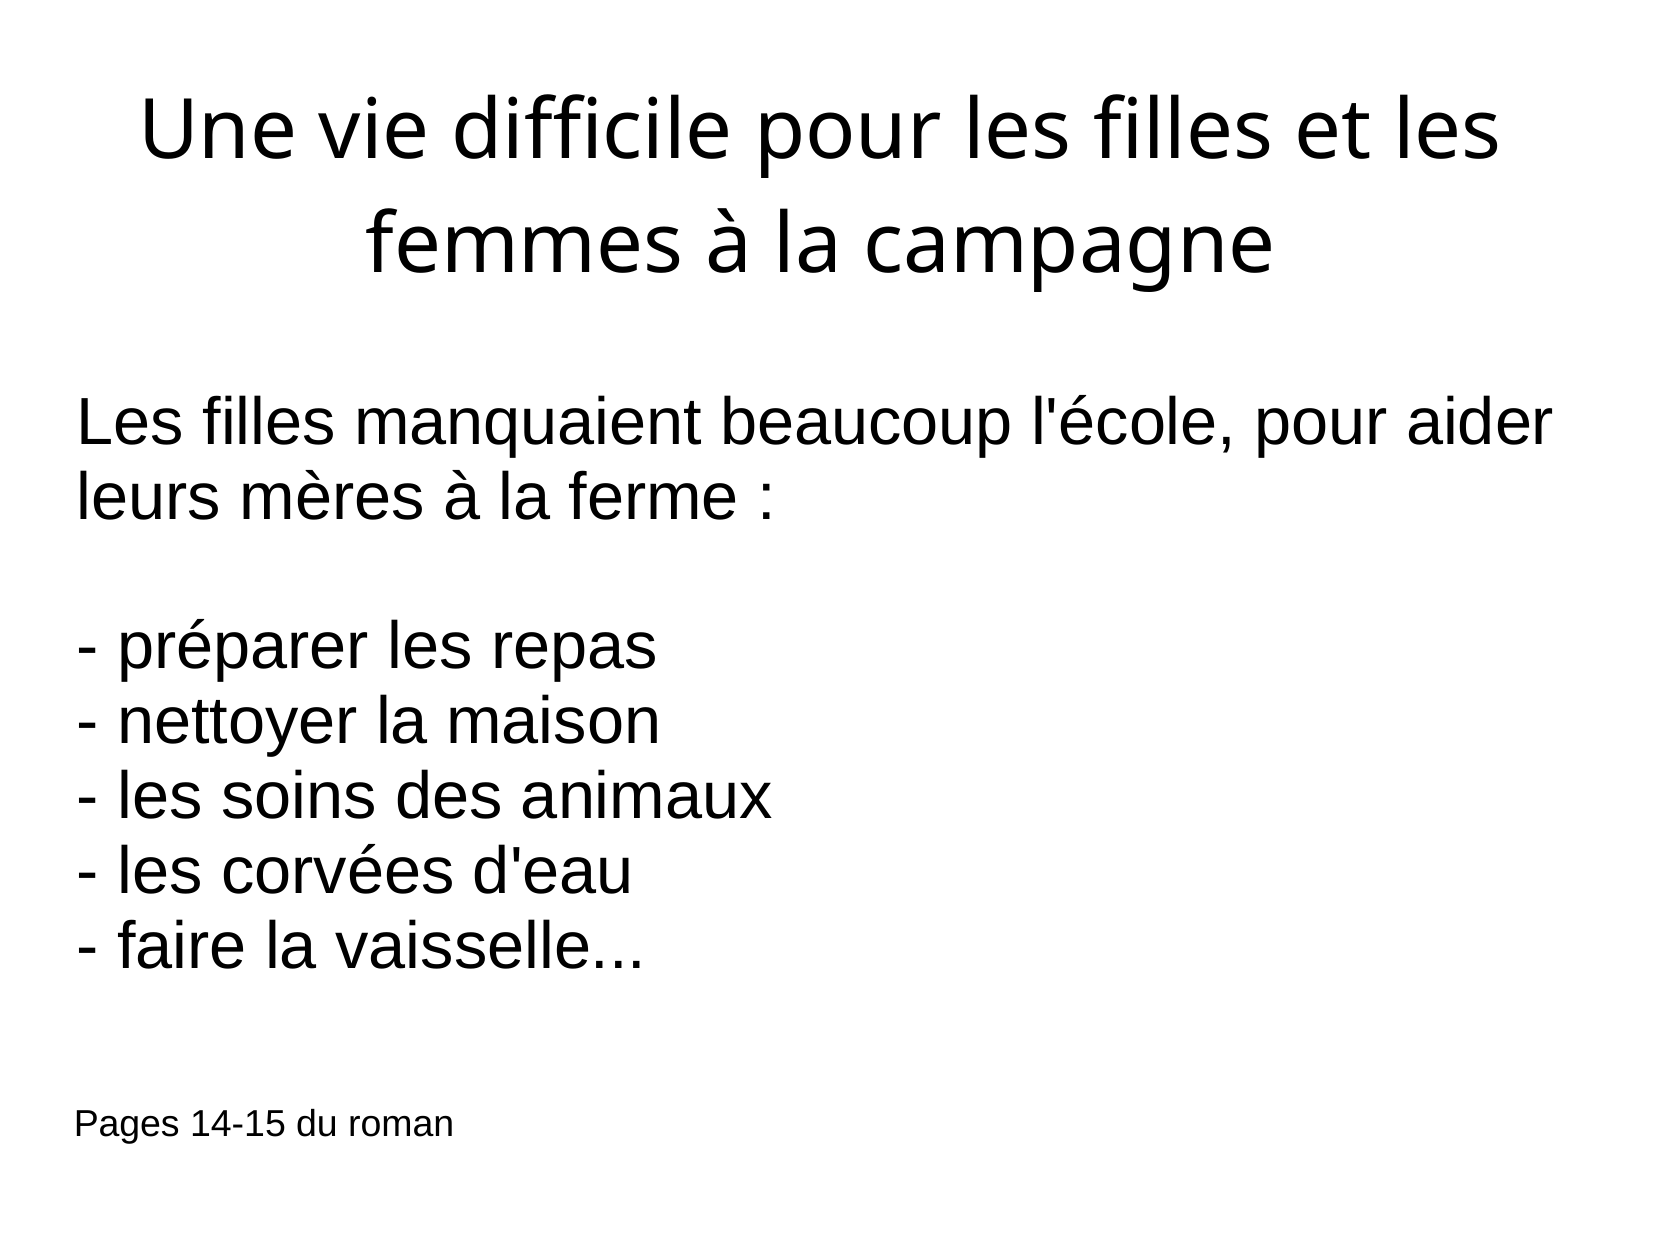

# Une vie difficile pour les filles et les femmes à la campagne
Les filles manquaient beaucoup l'école, pour aider leurs mères à la ferme :
- préparer les repas
- nettoyer la maison
- les soins des animaux
- les corvées d'eau
- faire la vaisselle...
Pages 14-15 du roman